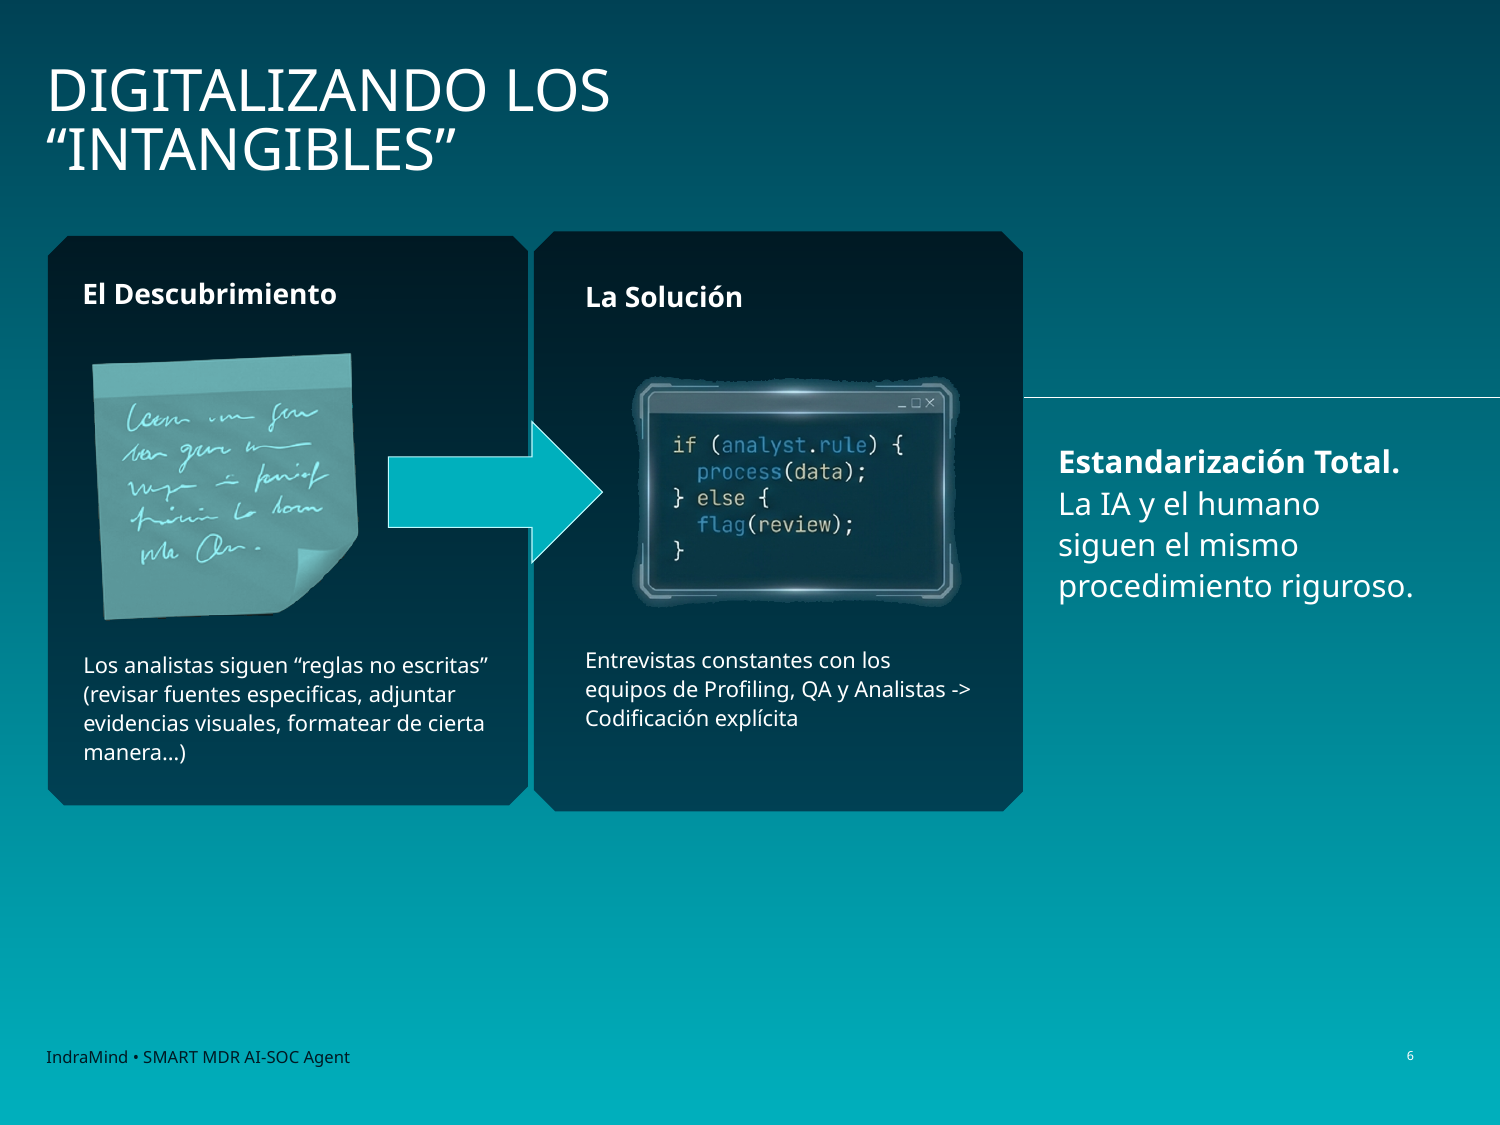

# DIGITALIZANDO LOS “INTANGIBLES”
El Descubrimiento
La Solución
Estandarización Total. La IA y el humano siguen el mismo procedimiento riguroso.
Entrevistas constantes con los equipos de Profiling, QA y Analistas -> Codificación explícita
Los analistas siguen “reglas no escritas” (revisar fuentes especificas, adjuntar evidencias visuales, formatear de cierta manera…)
IndraMind • SMART MDR AI-SOC Agent
1